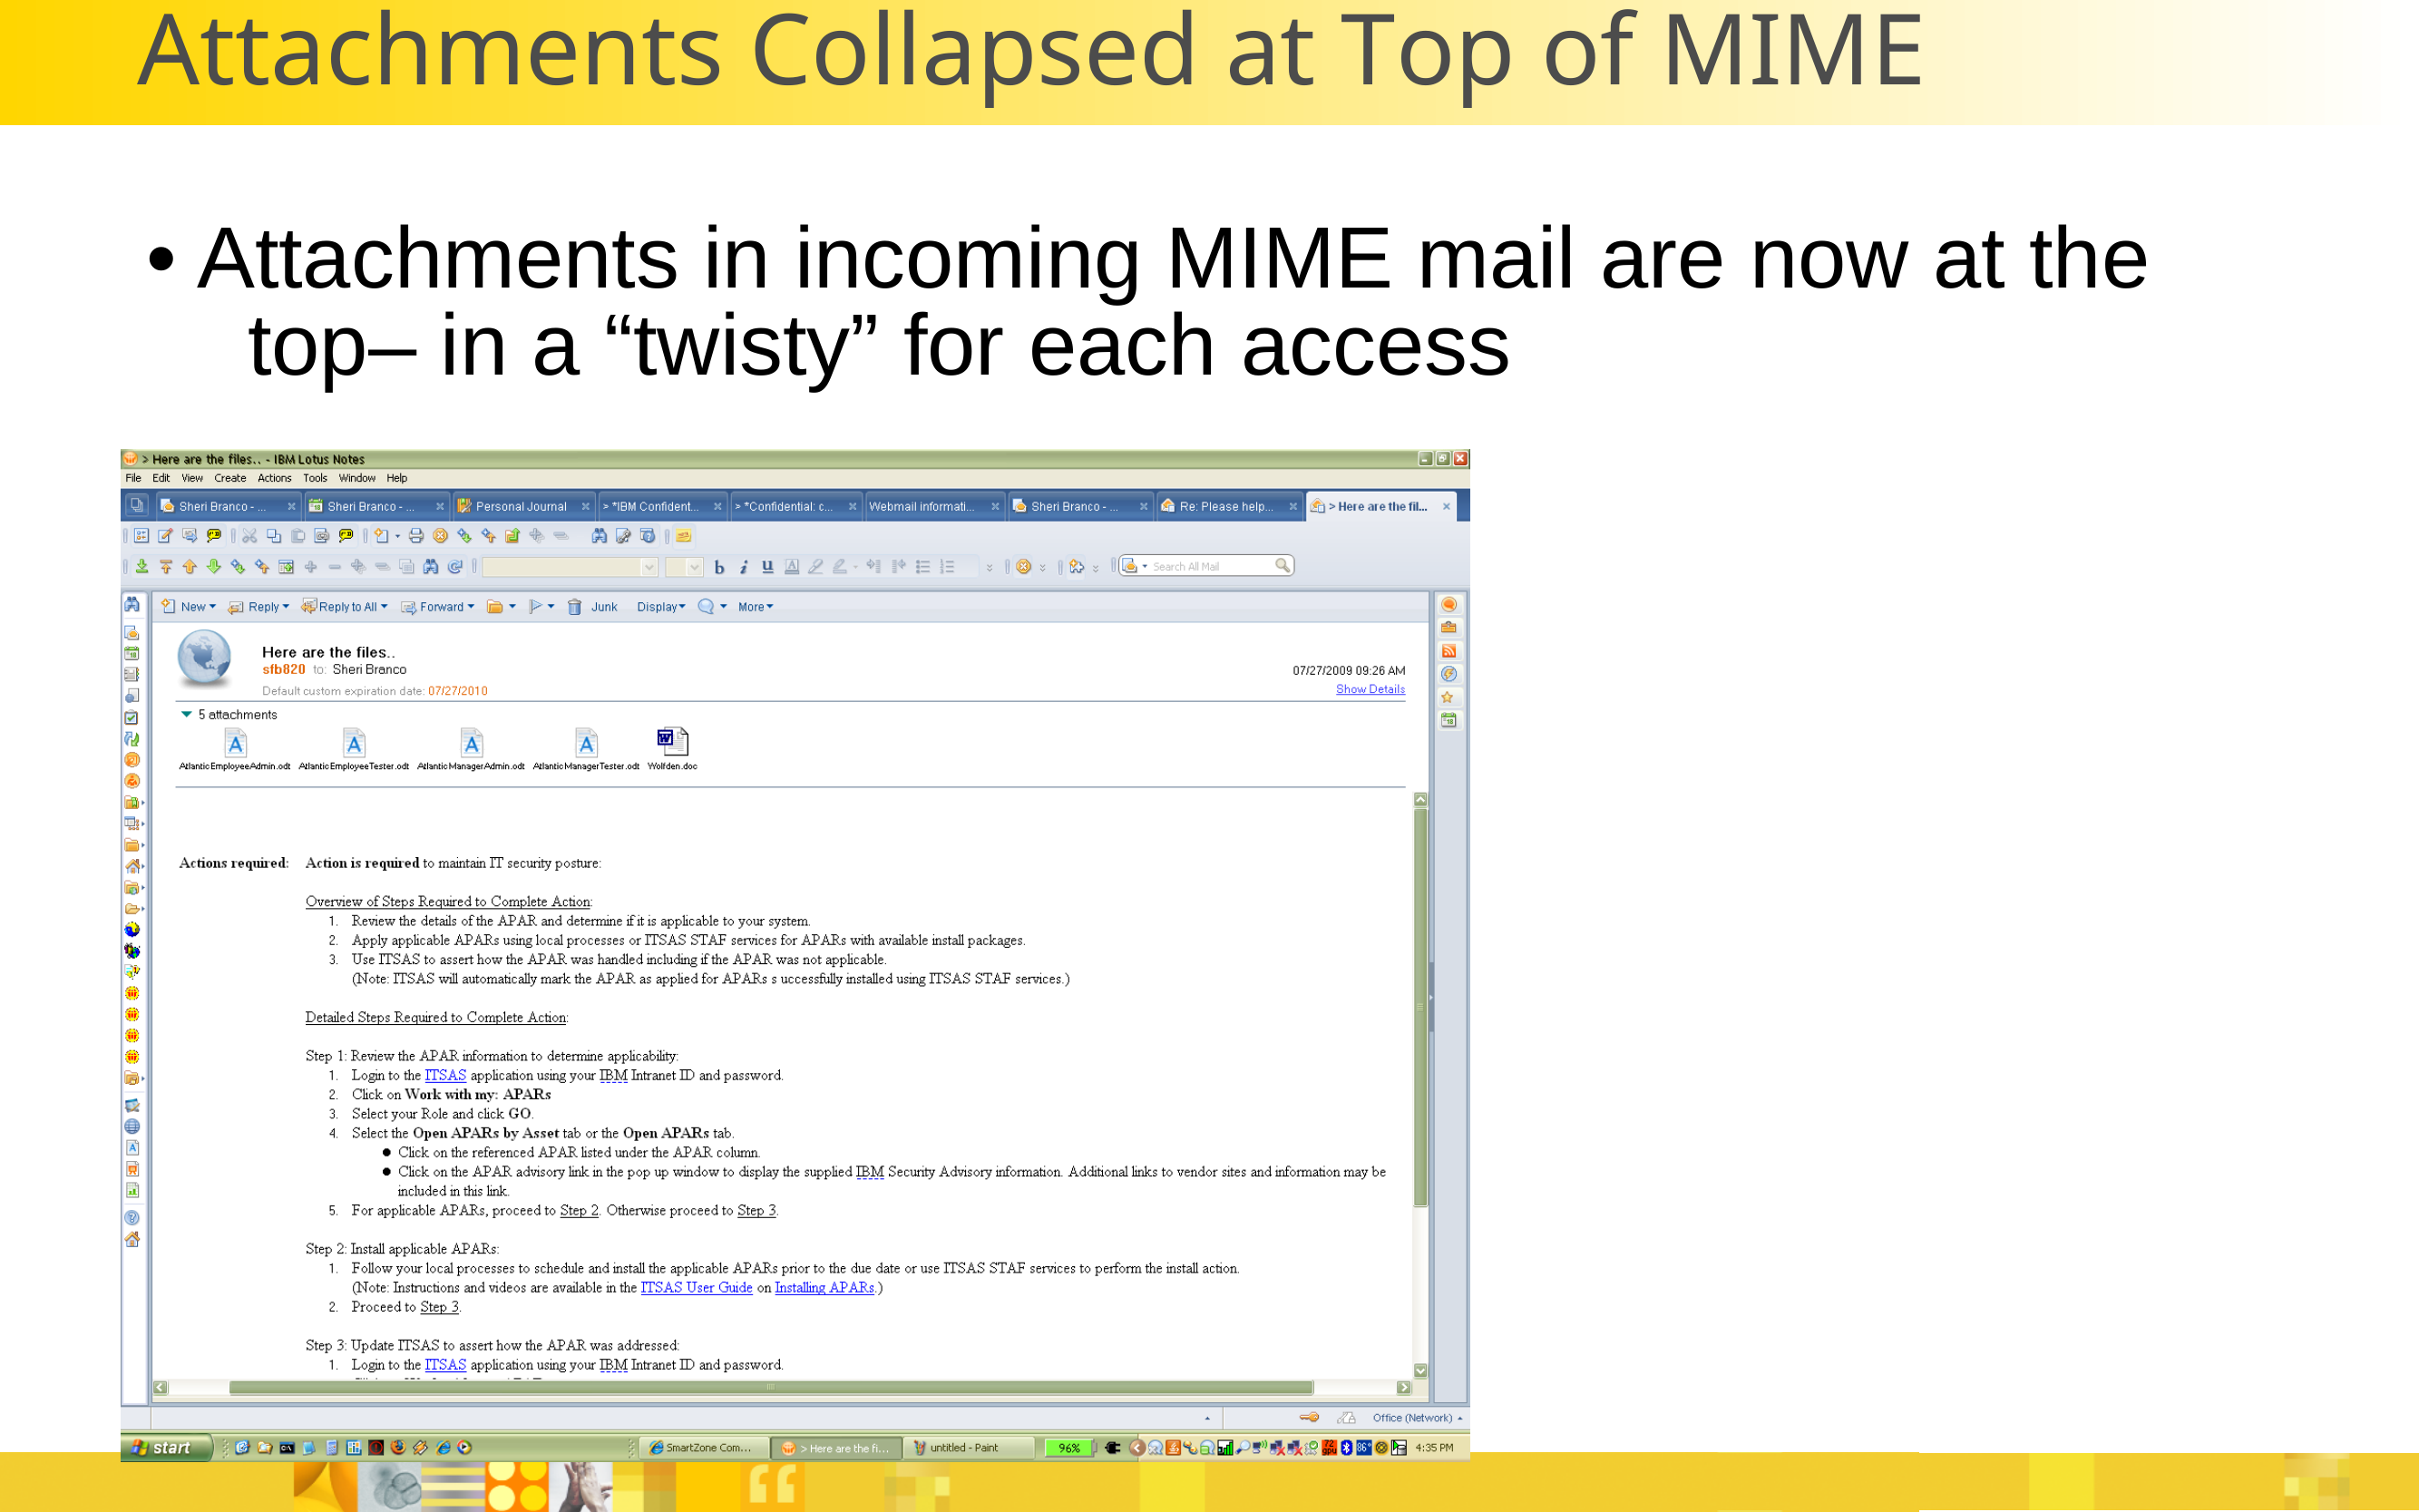

# Attachments Collapsed at Top of MIME
Attachments in incoming MIME mail are now at the top– in a “twisty” for each access